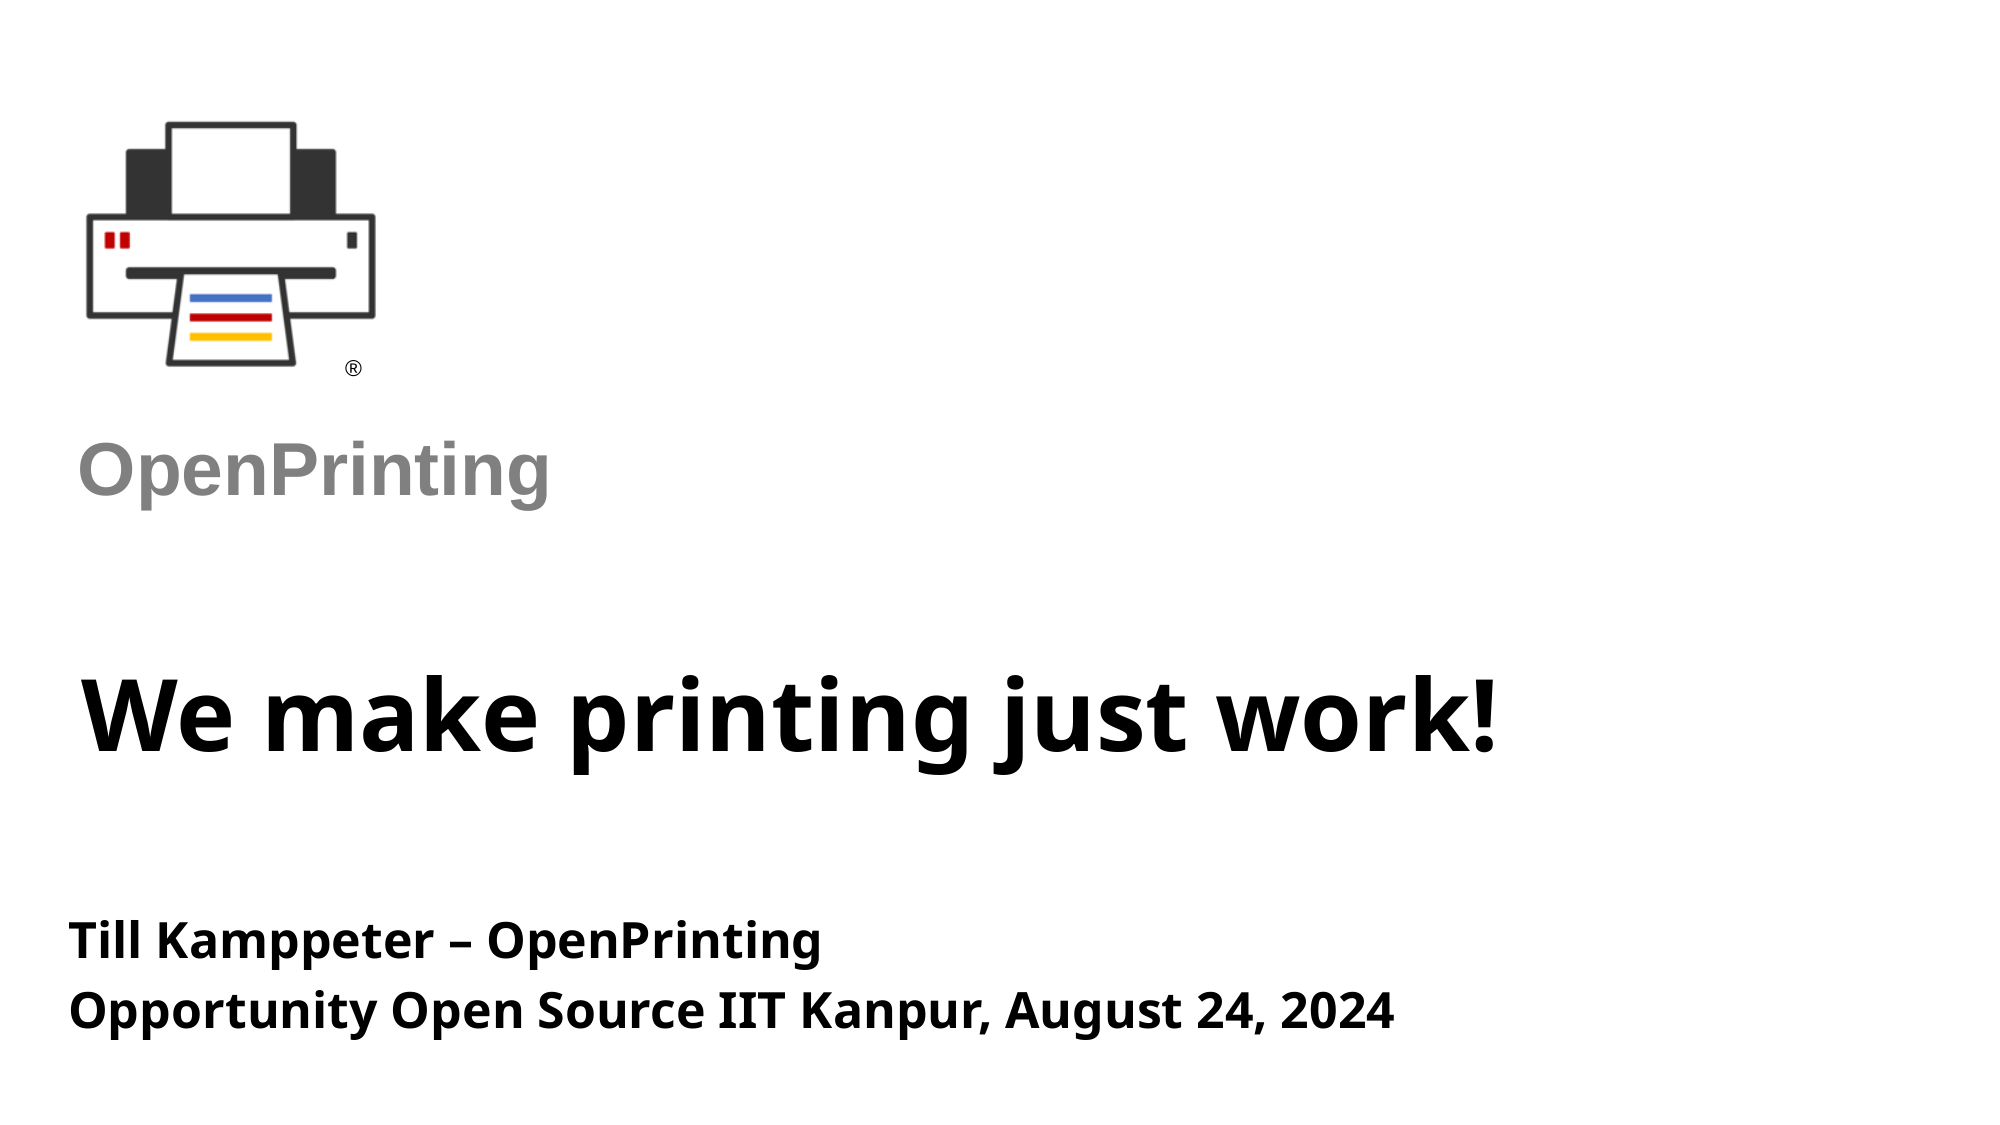

# We make printing just work!
Till Kamppeter – OpenPrinting
Opportunity Open Source IIT Kanpur, August 24, 2024